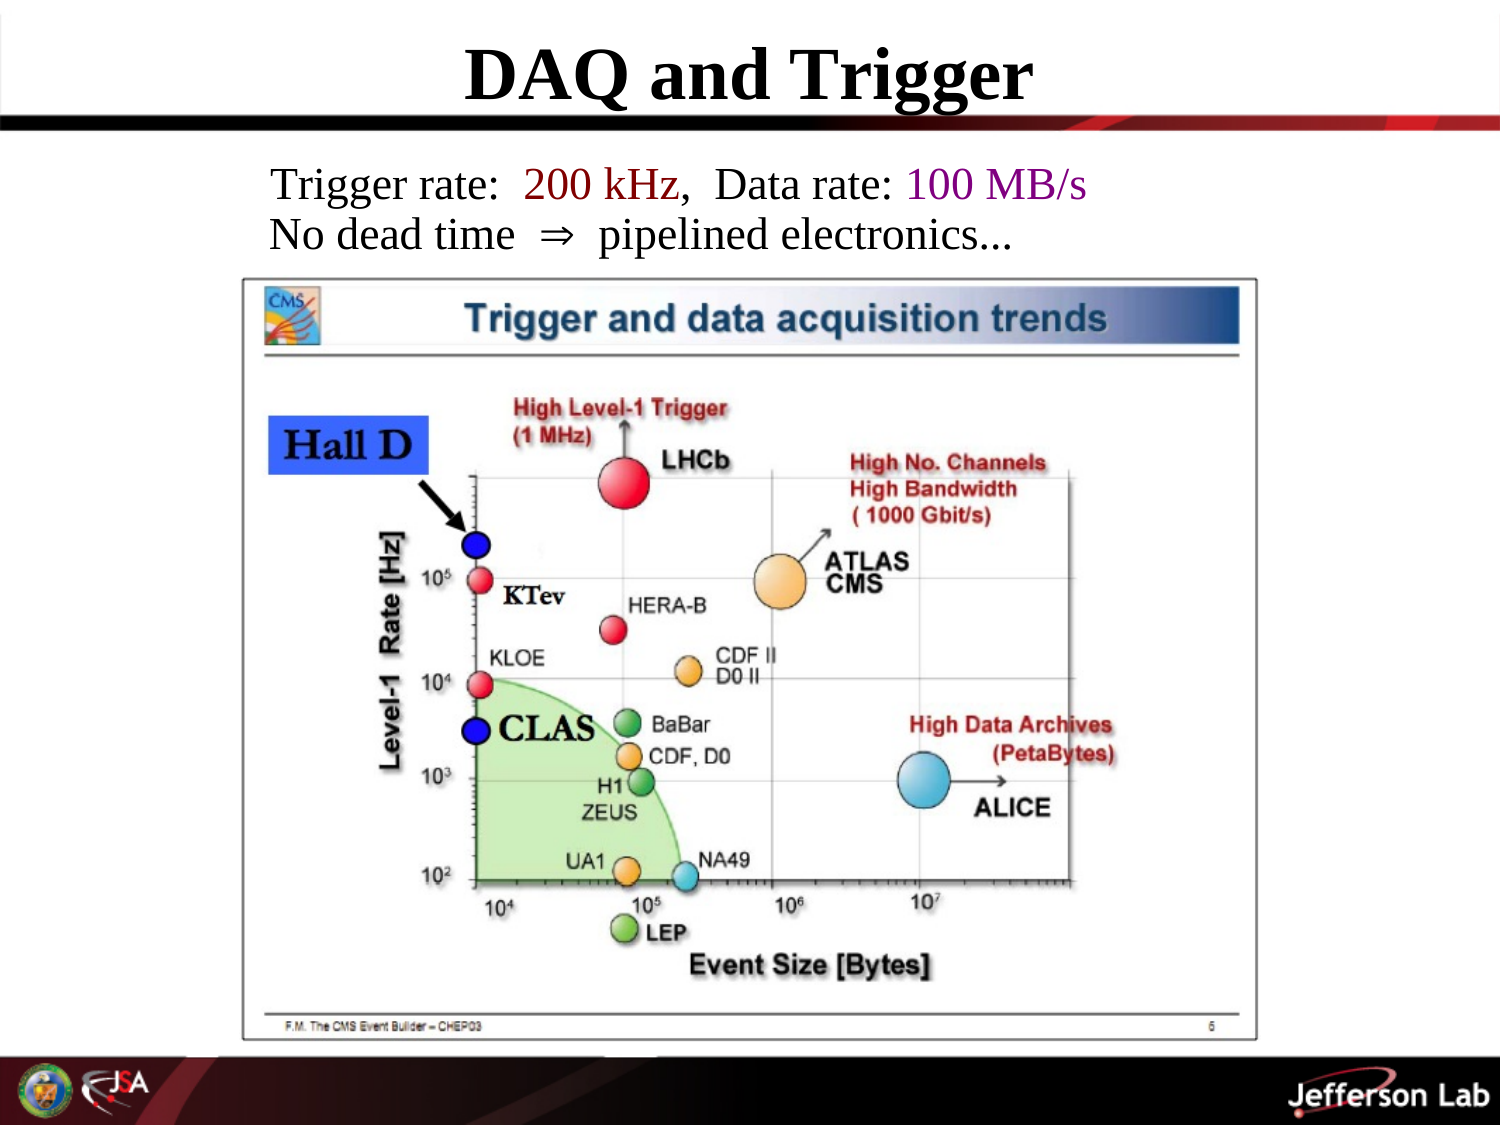

# DAQ and Trigger
 Trigger rate: 200 kHz, Data rate: 100 MB/s
 No dead time ⇒ pipelined electronics...